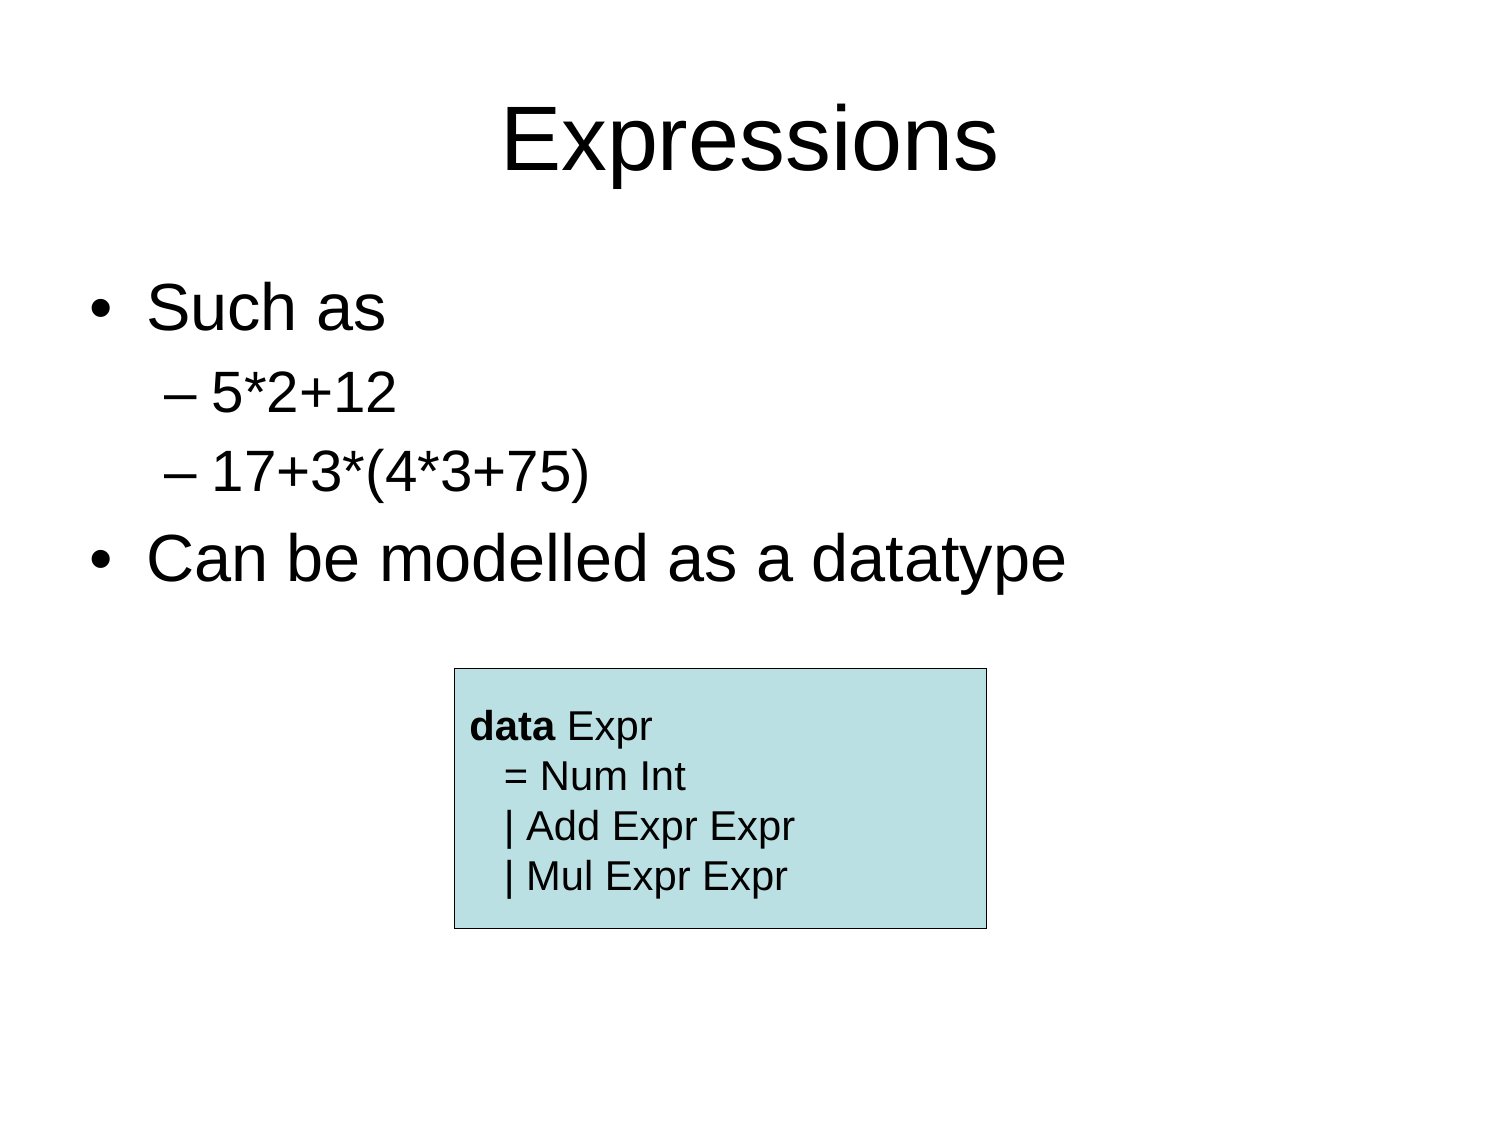

# Expressions
Such as
5*2+12
17+3*(4*3+75)
Can be modelled as a datatype
data Expr
 = Num Int
 | Add Expr Expr
 | Mul Expr Expr